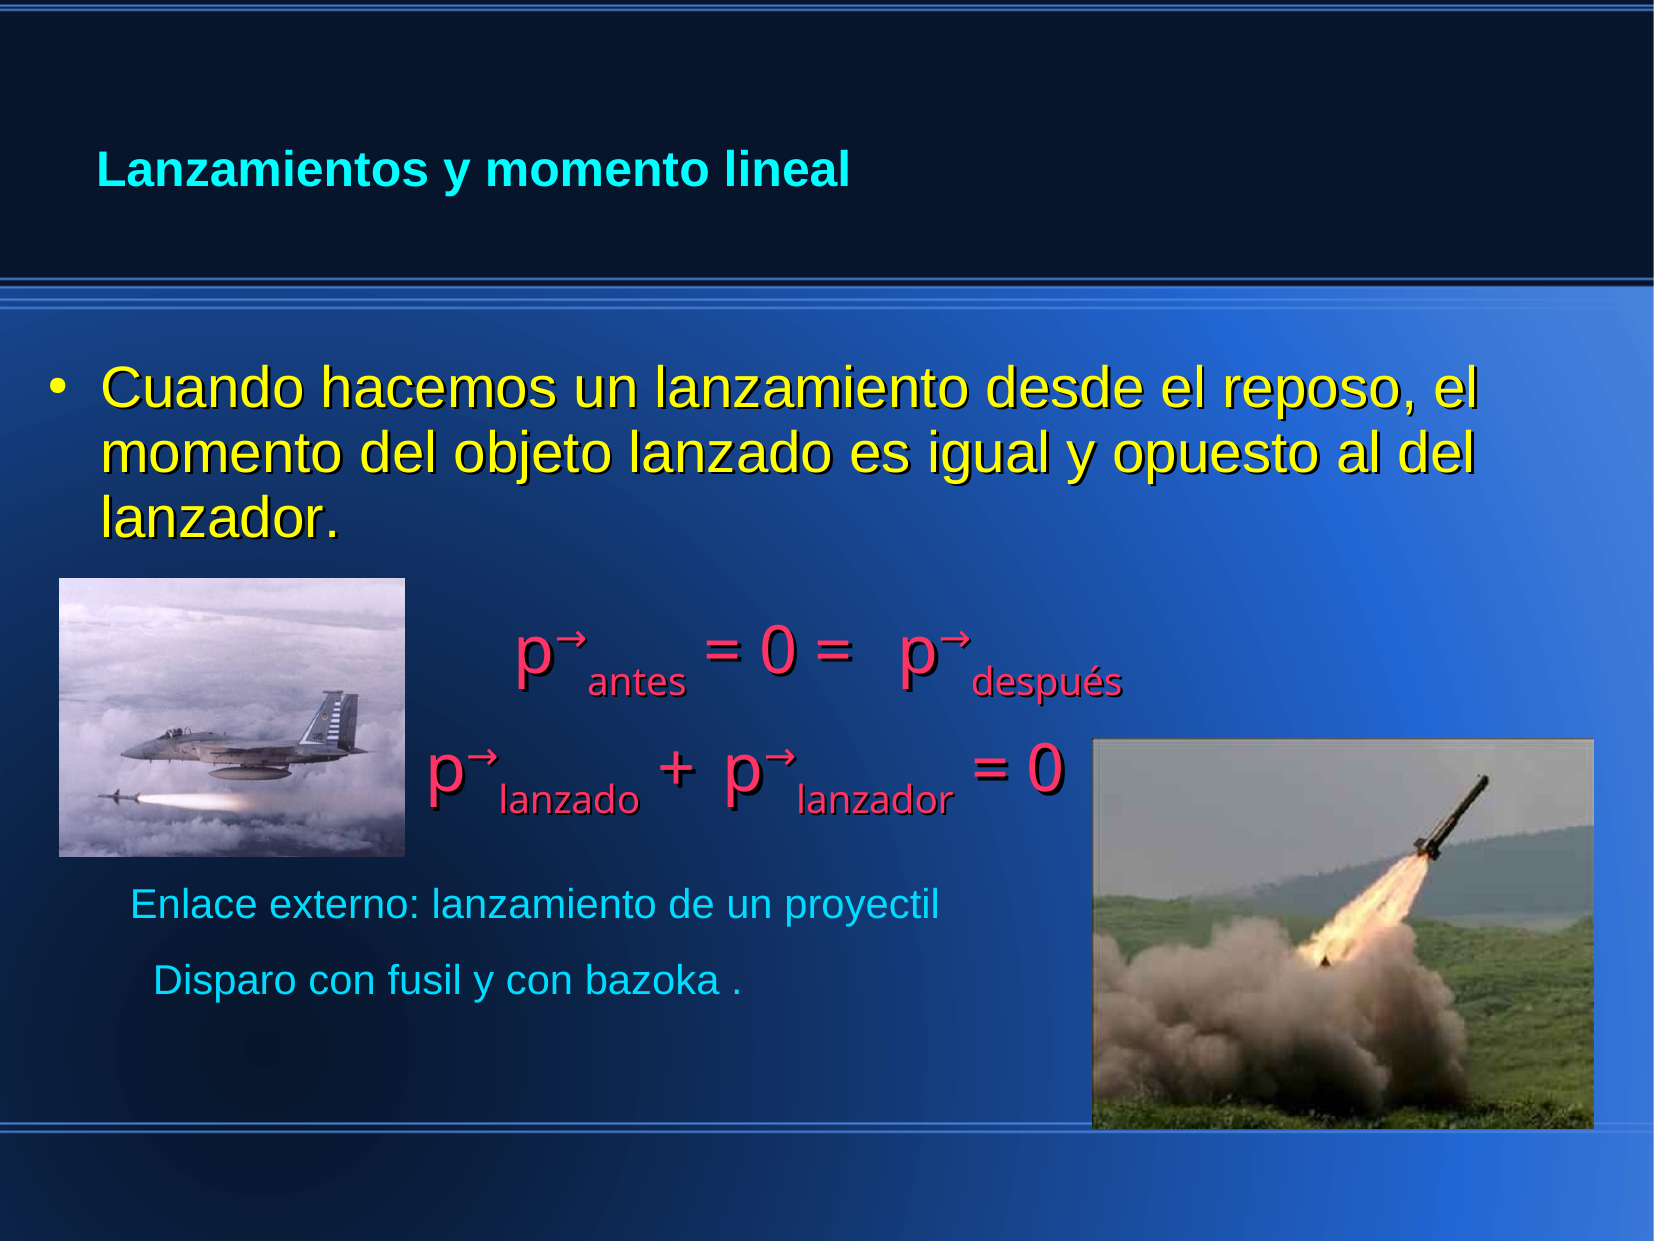

# Lanzamientos y momento lineal
Cuando hacemos un lanzamiento desde el reposo, el momento del objeto lanzado es igual y opuesto al del lanzador.
p→antes = 0 = p→después
p→lanzado + p→lanzador = 0
Enlace externo: lanzamiento de un proyectil
 Disparo con fusil y con bazoka .